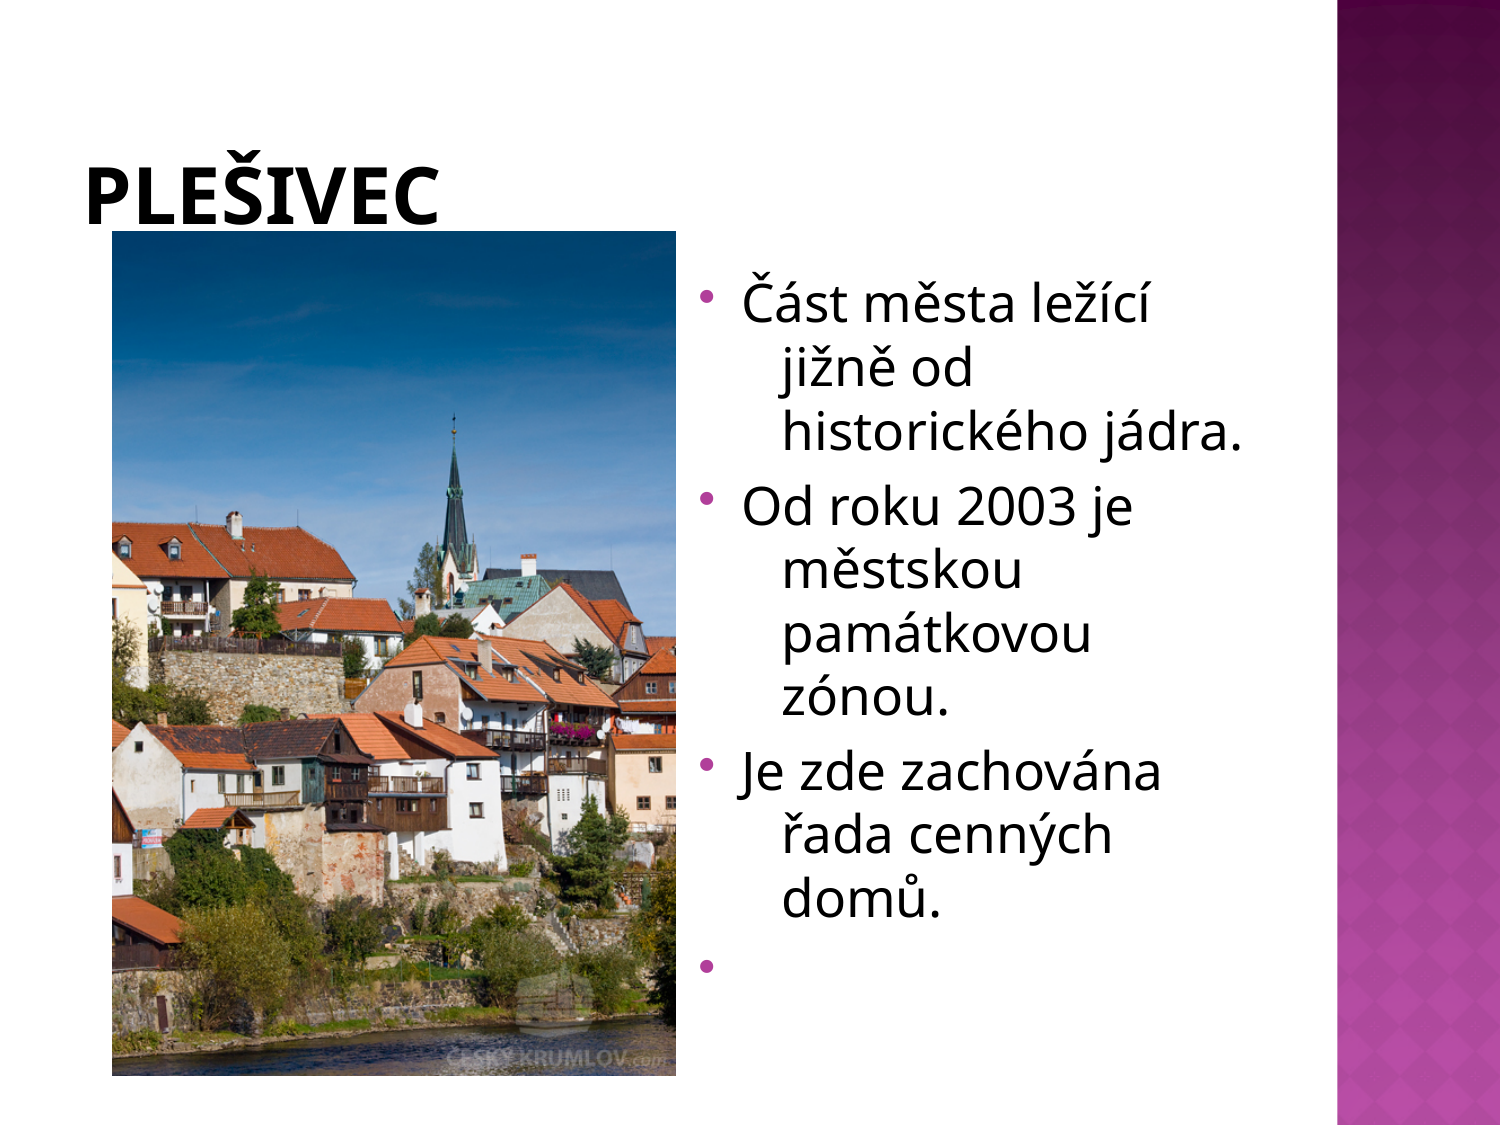

# plešivec
Část města ležící jižně od historického jádra.
Od roku 2003 je městskou památkovou zónou.
Je zde zachována řada cenných domů.